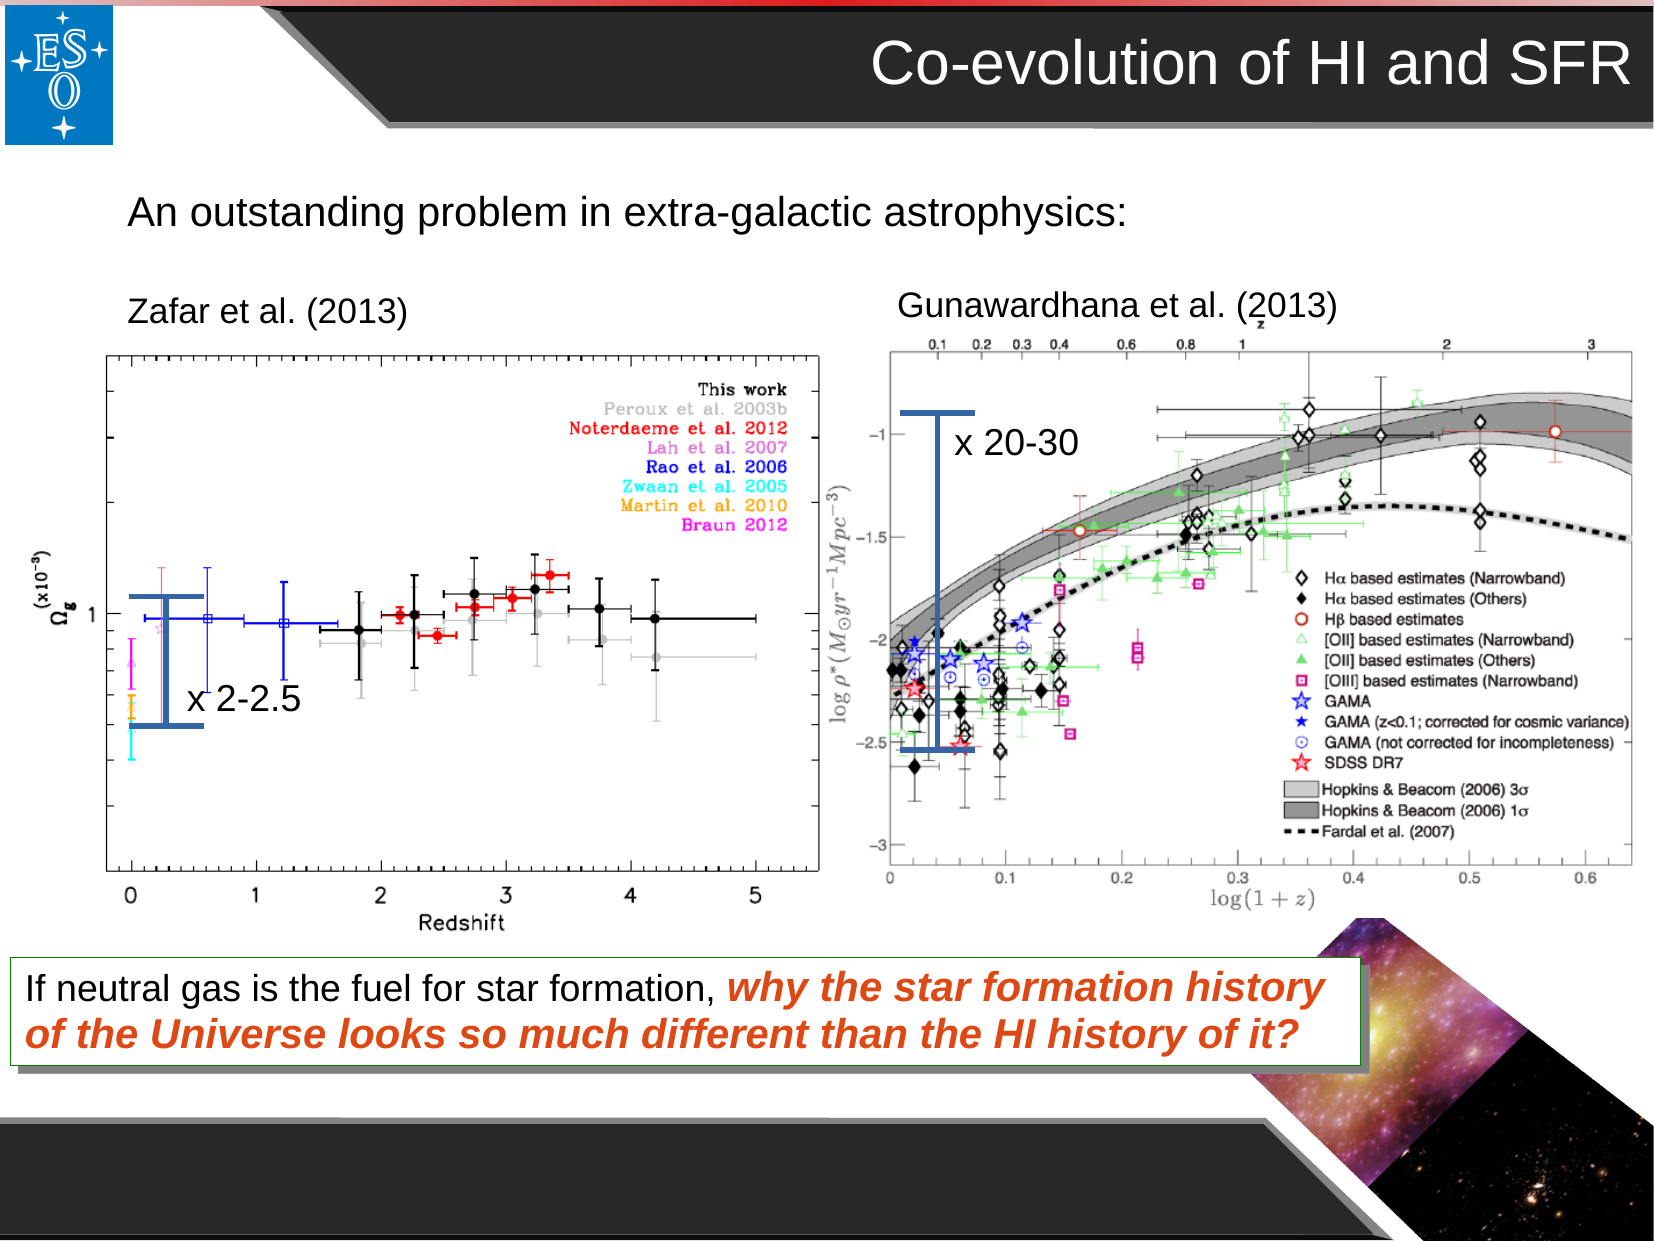

# Co-evolution of HI and SFR
An outstanding problem in extra-galactic astrophysics:
Gunawardhana et al. (2013)
Zafar et al. (2013)
x 20-30
x 2-2.5
If neutral gas is the fuel for star formation, why the star formation history of the Universe looks so much different than the HI history of it?